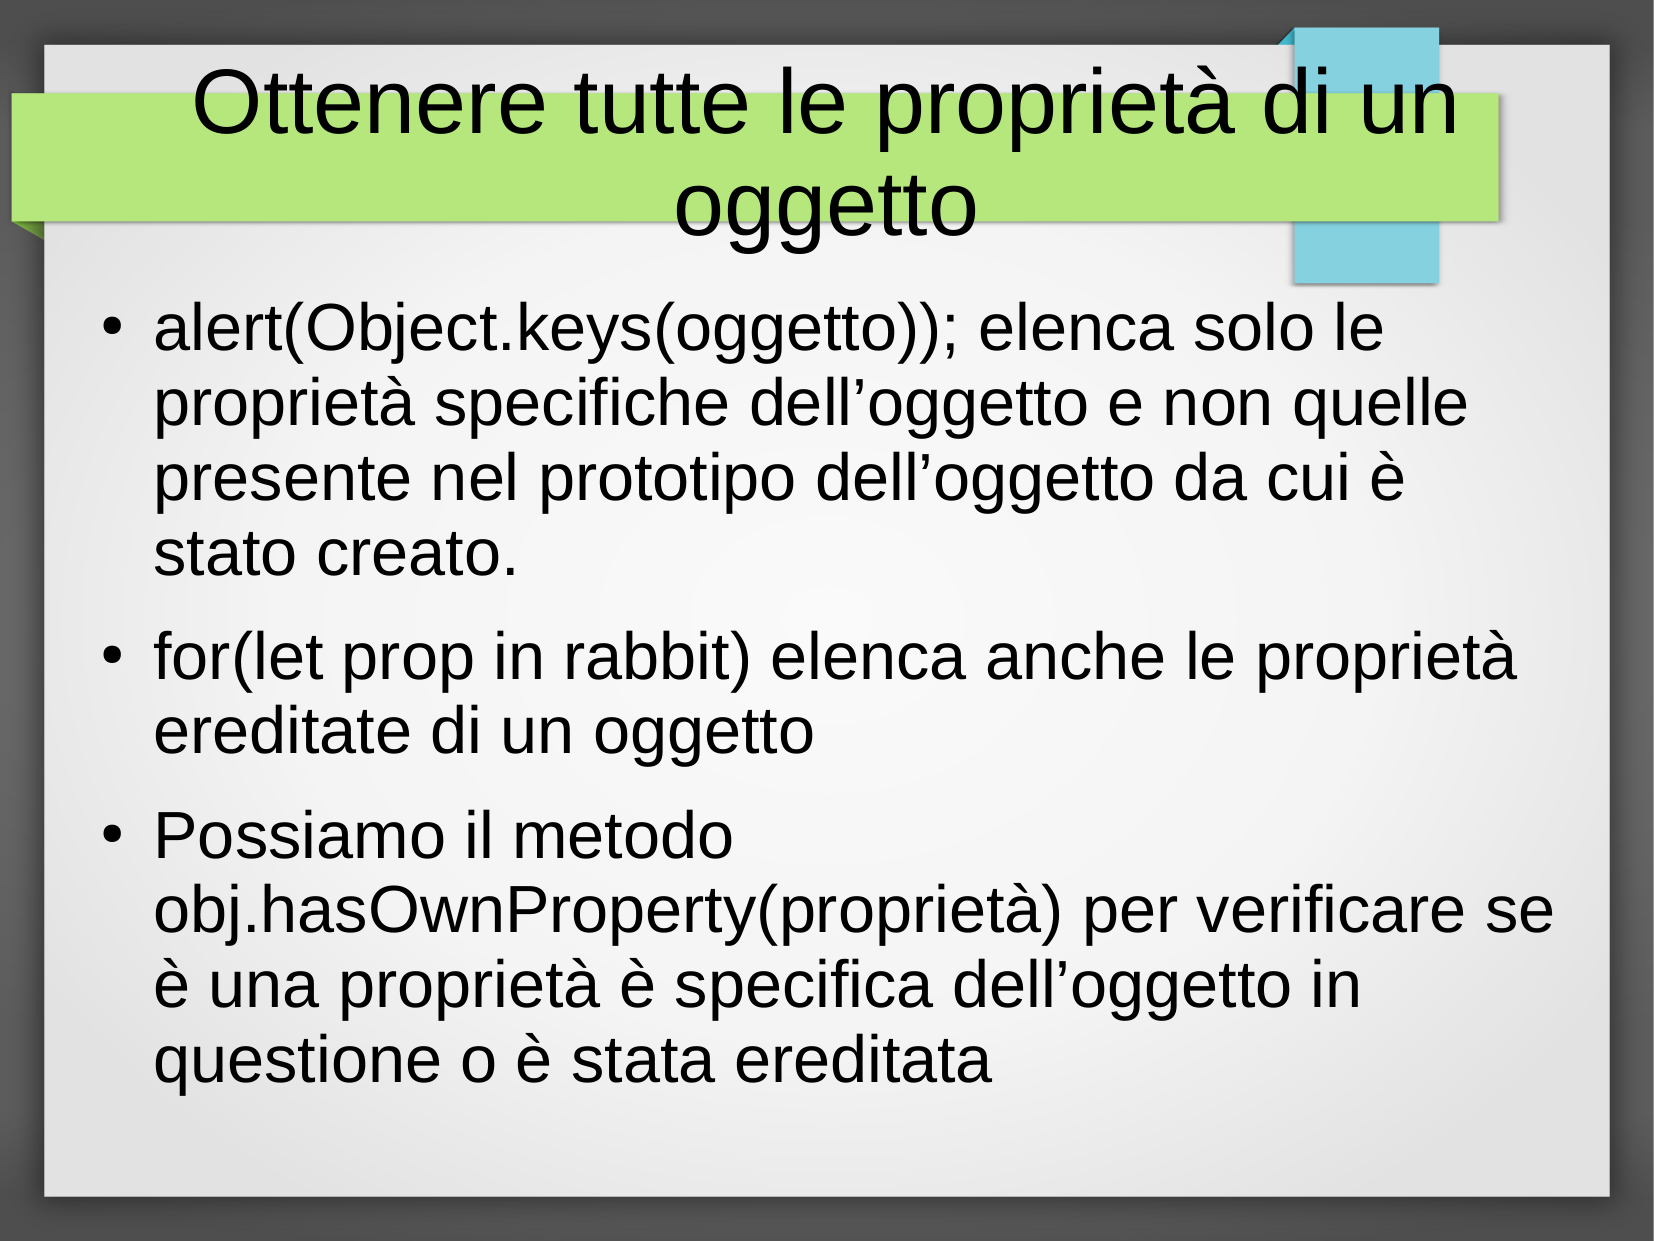

# Ottenere tutte le proprietà di un oggetto
alert(Object.keys(oggetto)); elenca solo le proprietà specifiche dell’oggetto e non quelle presente nel prototipo dell’oggetto da cui è stato creato.
for(let prop in rabbit) elenca anche le proprietà ereditate di un oggetto
Possiamo il metodo obj.hasOwnProperty(proprietà) per verificare se è una proprietà è specifica dell’oggetto in questione o è stata ereditata